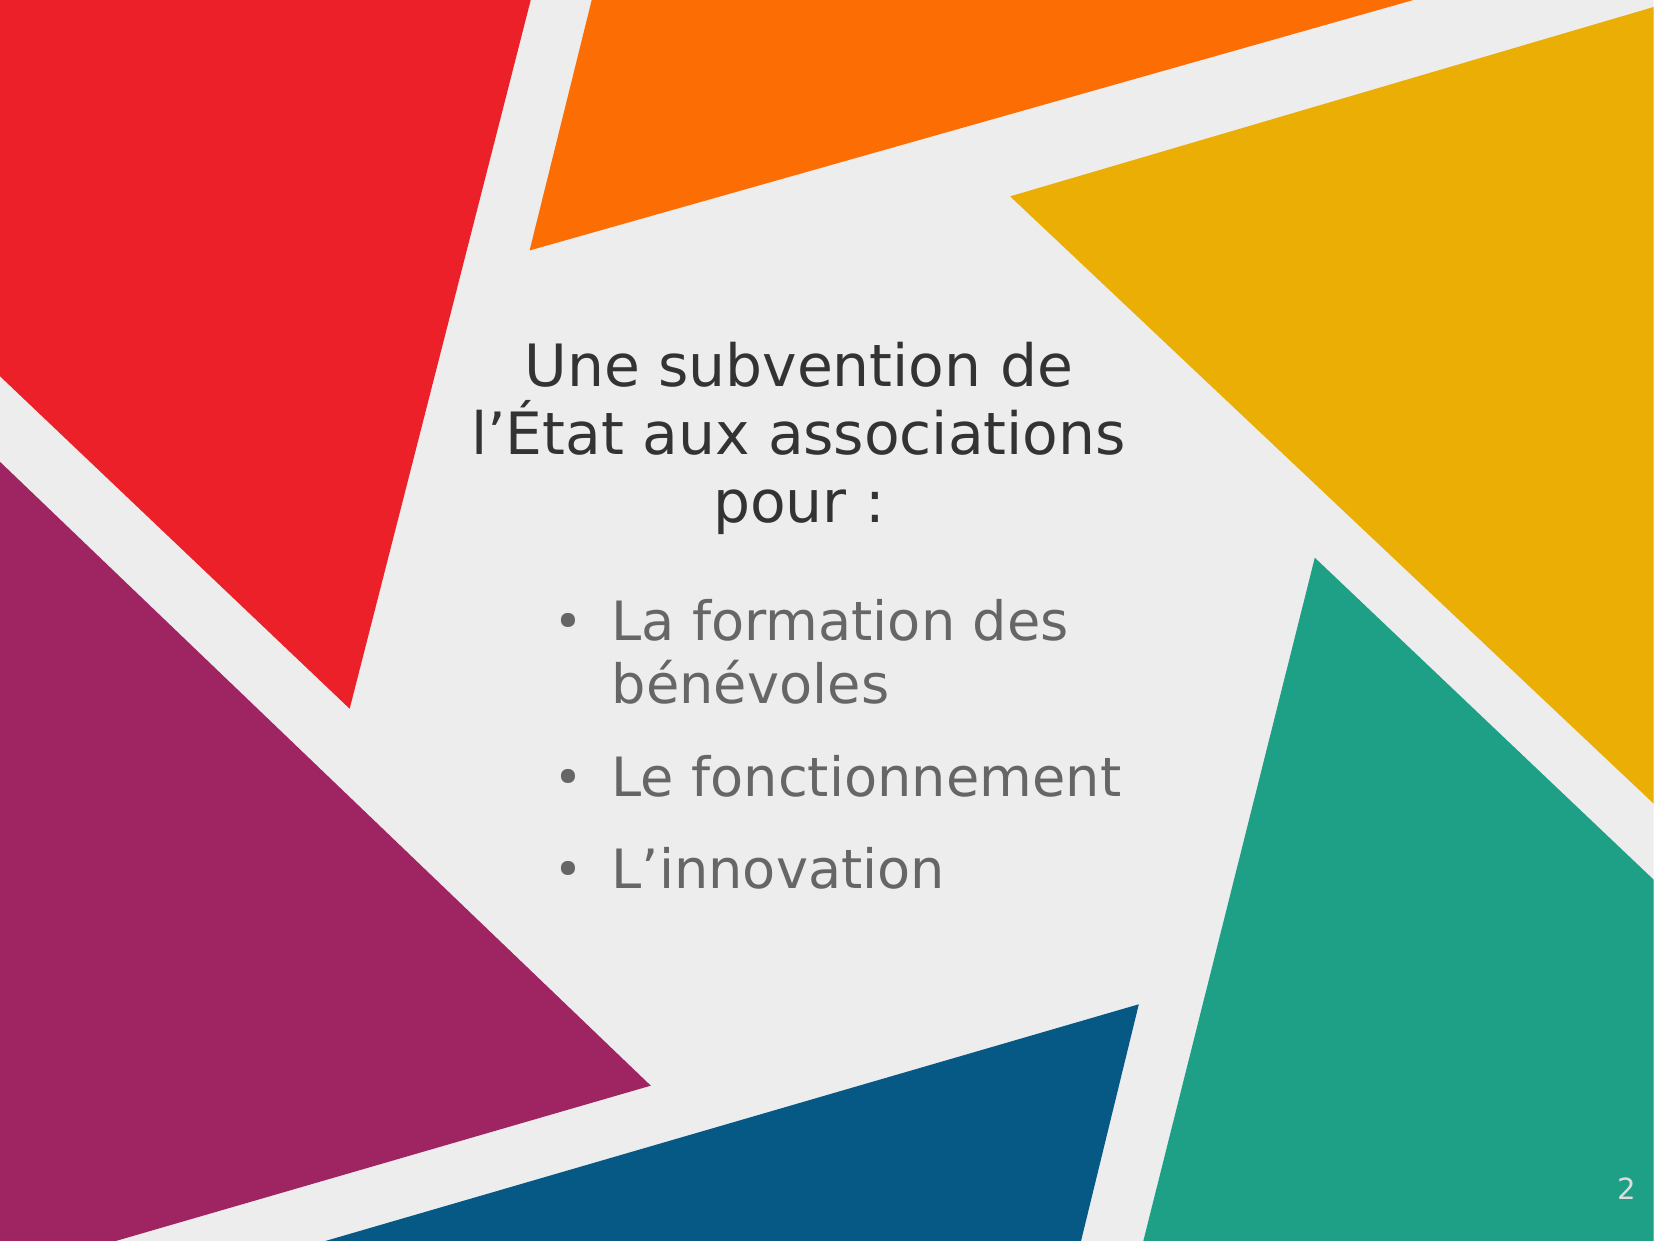

# Une subvention de l’État aux associations pour :
La formation des bénévoles
Le fonctionnement
L’innovation
2